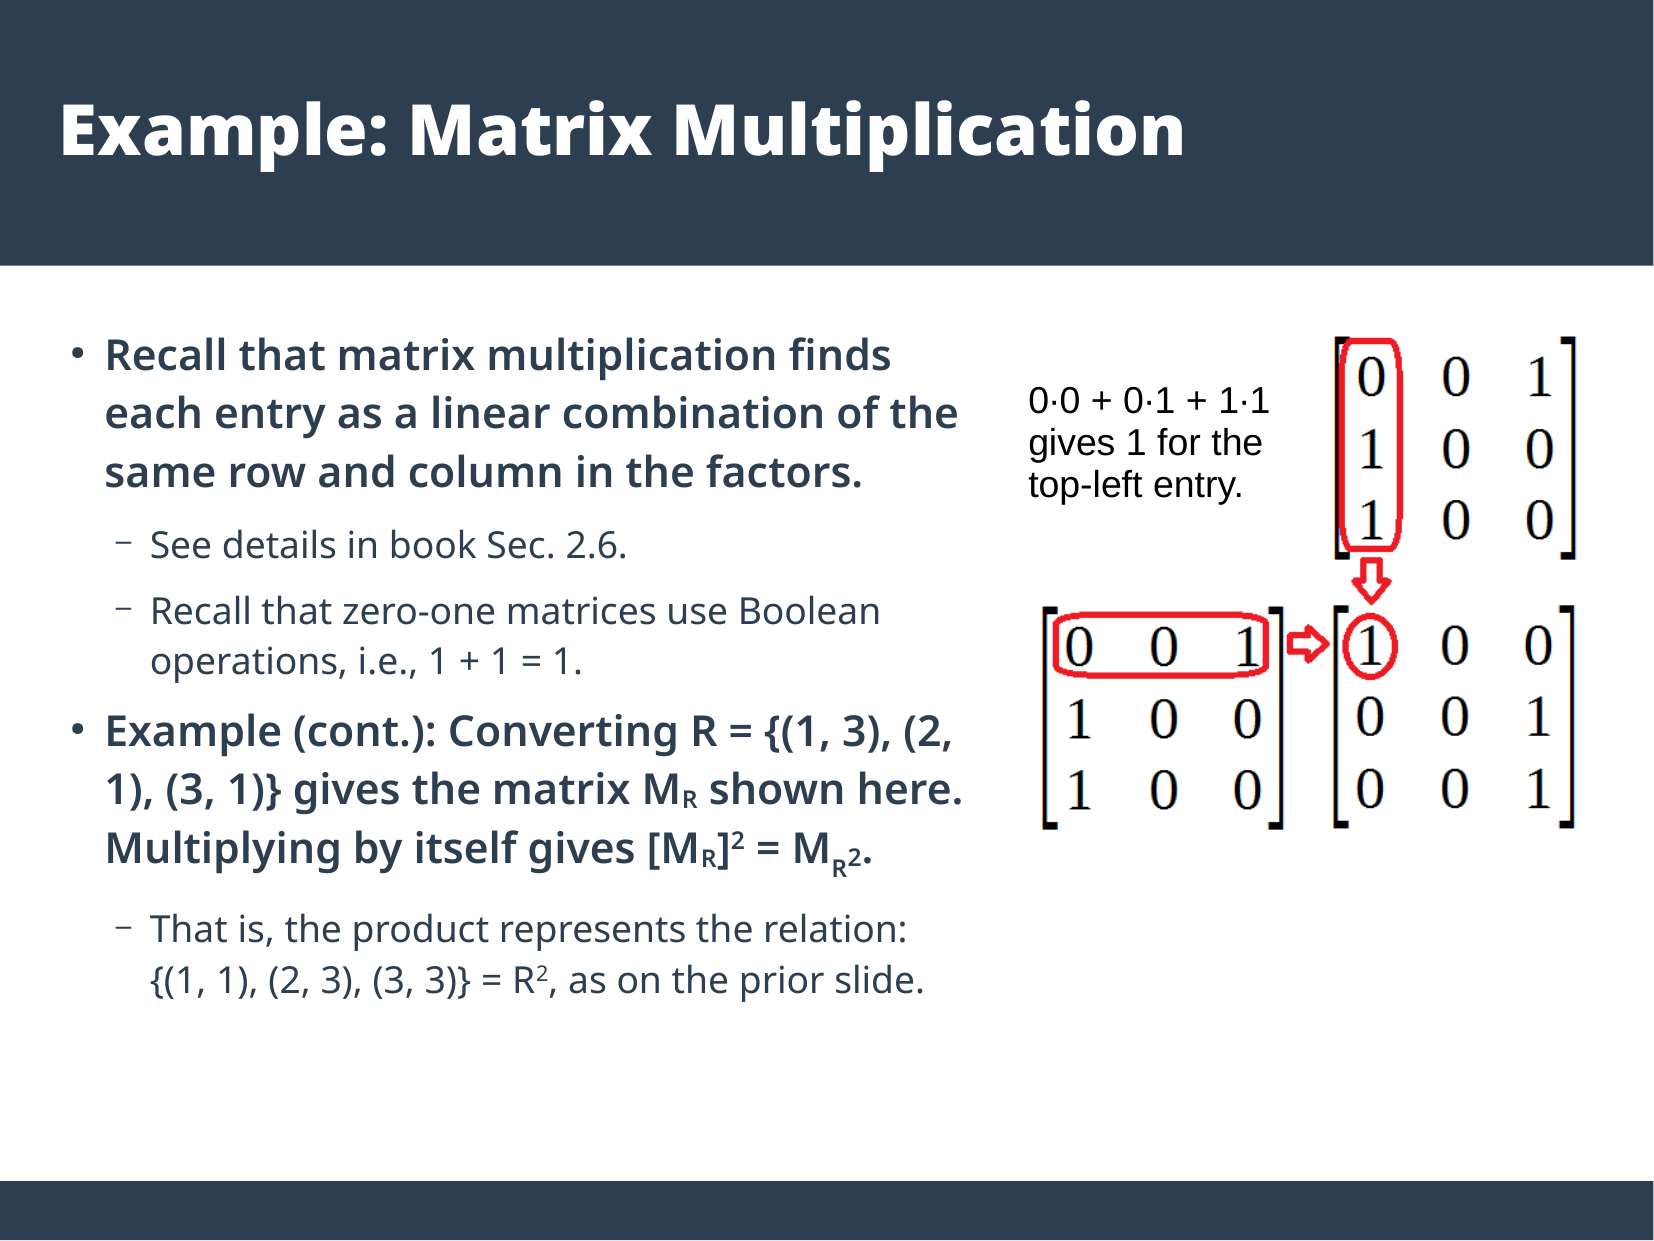

# Example: Matrix Multiplication
Recall that matrix multiplication finds each entry as a linear combination of the same row and column in the factors.
See details in book Sec. 2.6.
Recall that zero-one matrices use Boolean operations, i.e., 1 + 1 = 1.
Example (cont.): Converting R = {(1, 3), (2, 1), (3, 1)} gives the matrix MR shown here. Multiplying by itself gives [MR]2 = MR2.
That is, the product represents the relation:
{(1, 1), (2, 3), (3, 3)} = R2, as on the prior slide.
0∙0 + 0∙1 + 1∙1 gives 1 for the top-left entry.